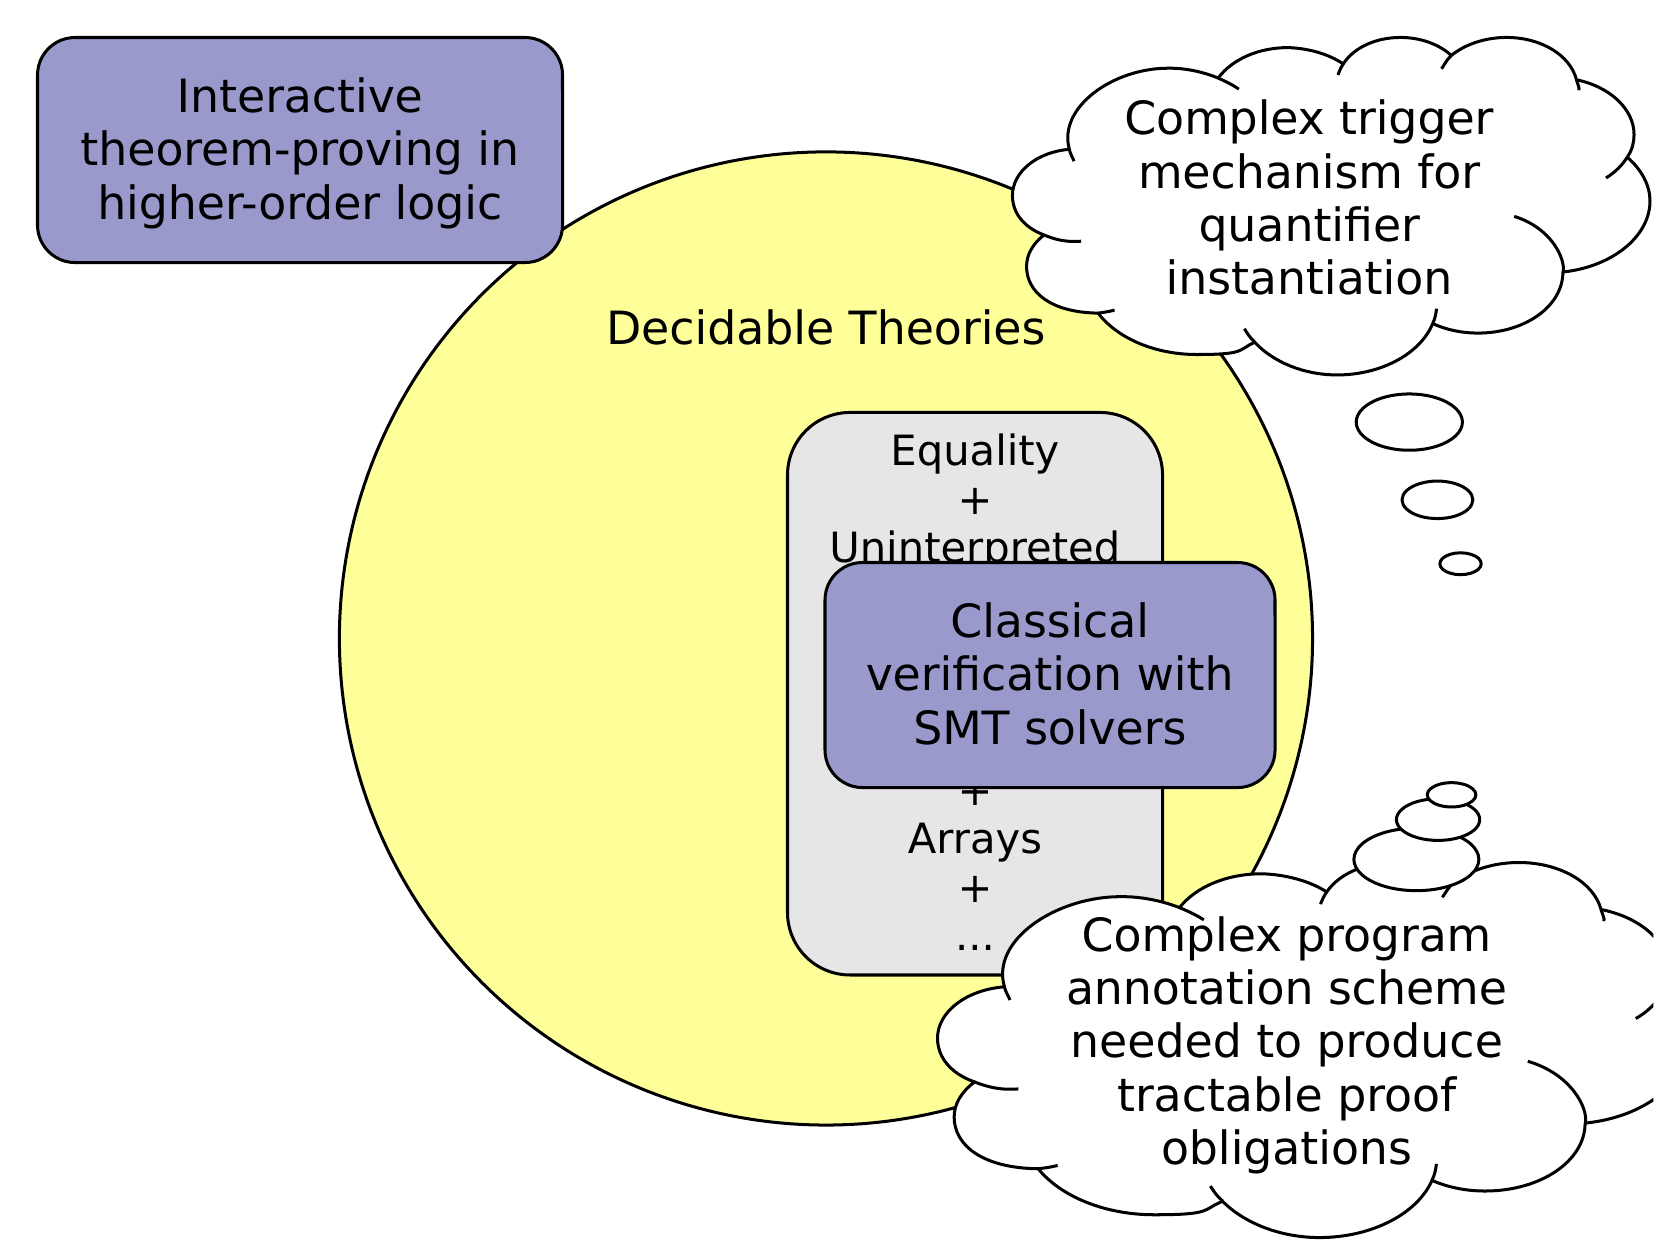

Interactive theorem-proving in higher-order logic
Complex trigger mechanism for quantifier instantiation
Decidable Theories
Equality
+
Uninterpreted Functions
+
Linear Arithmetic
+
Arrays
+
...
Classical verification with SMT solvers
Complex program annotation scheme needed to produce tractable proof obligations
3